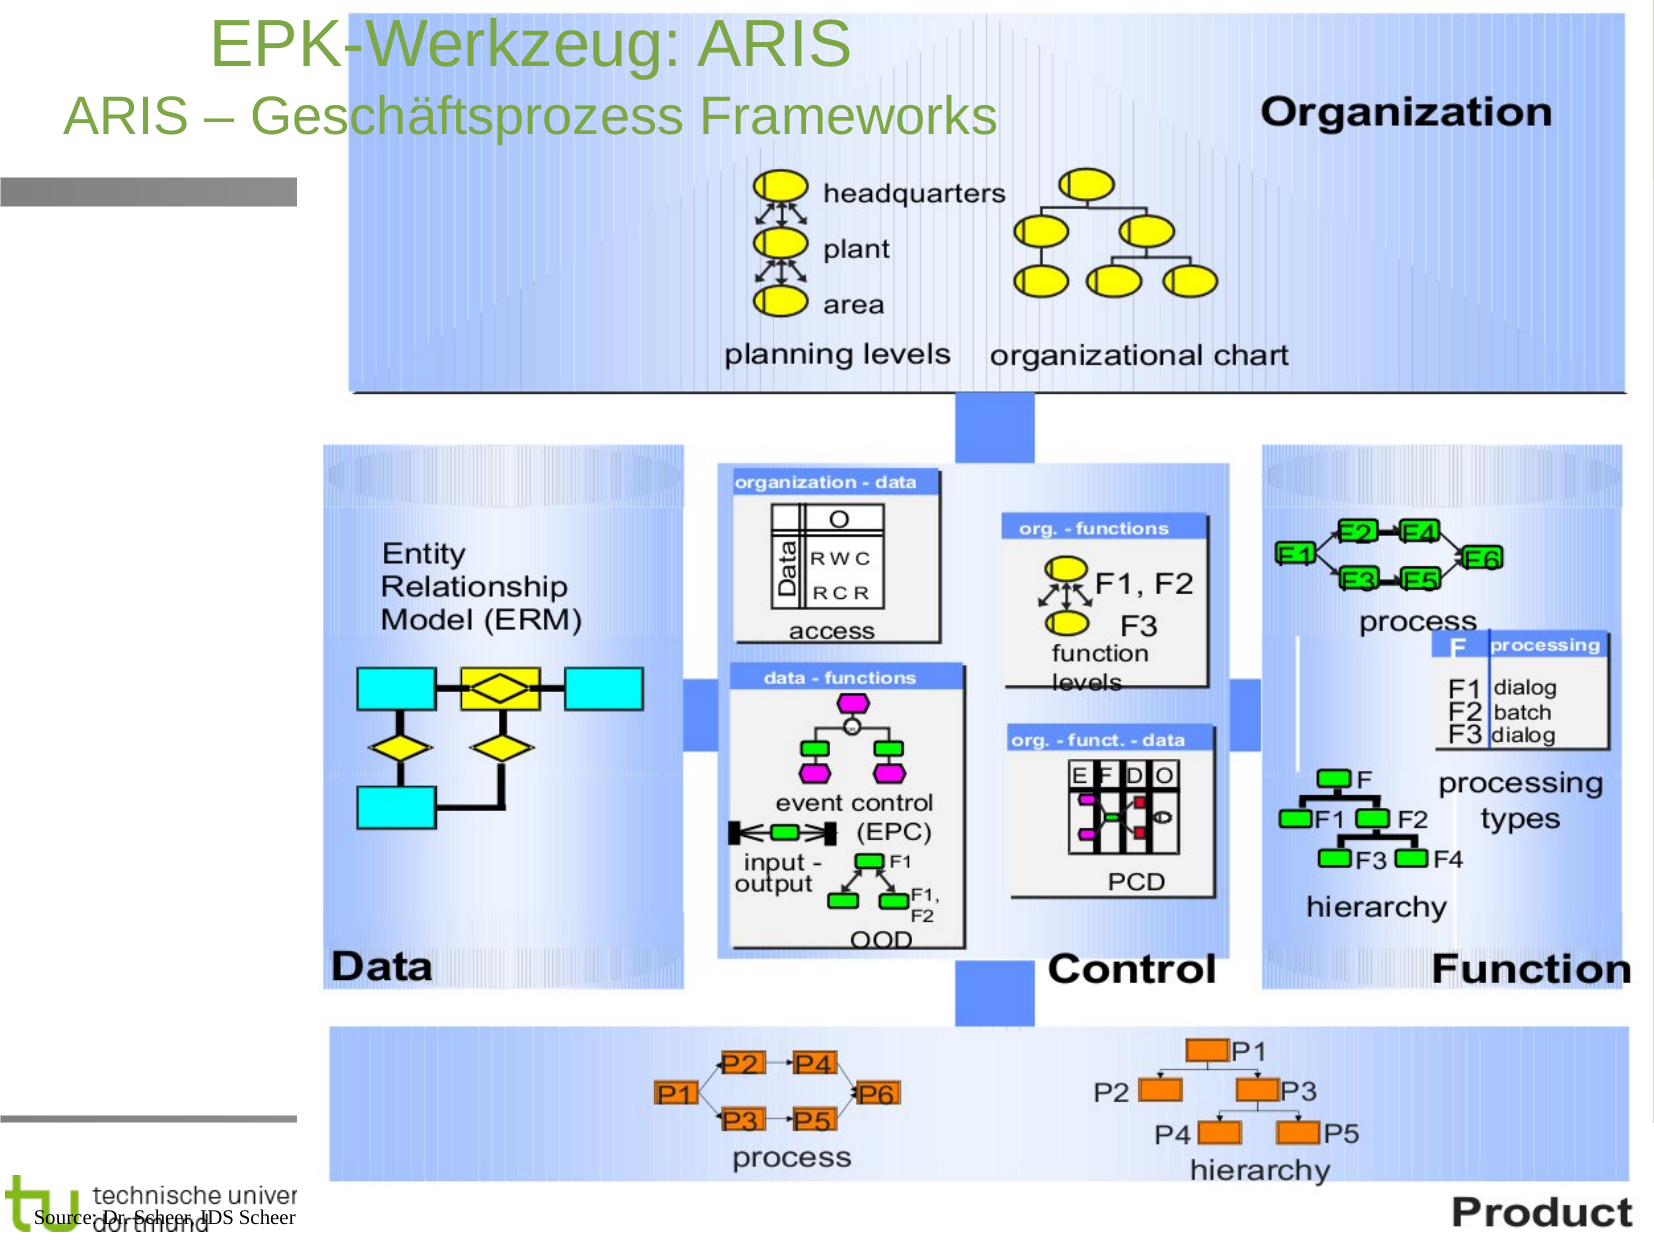

# EPK-Werkzeug: ARIS ARIS – Geschäftsprozess Frameworks
54
Source: Dr. Scheer, IDS Scheer 2006
1.3 Modellbasierte Softwareentwicklung